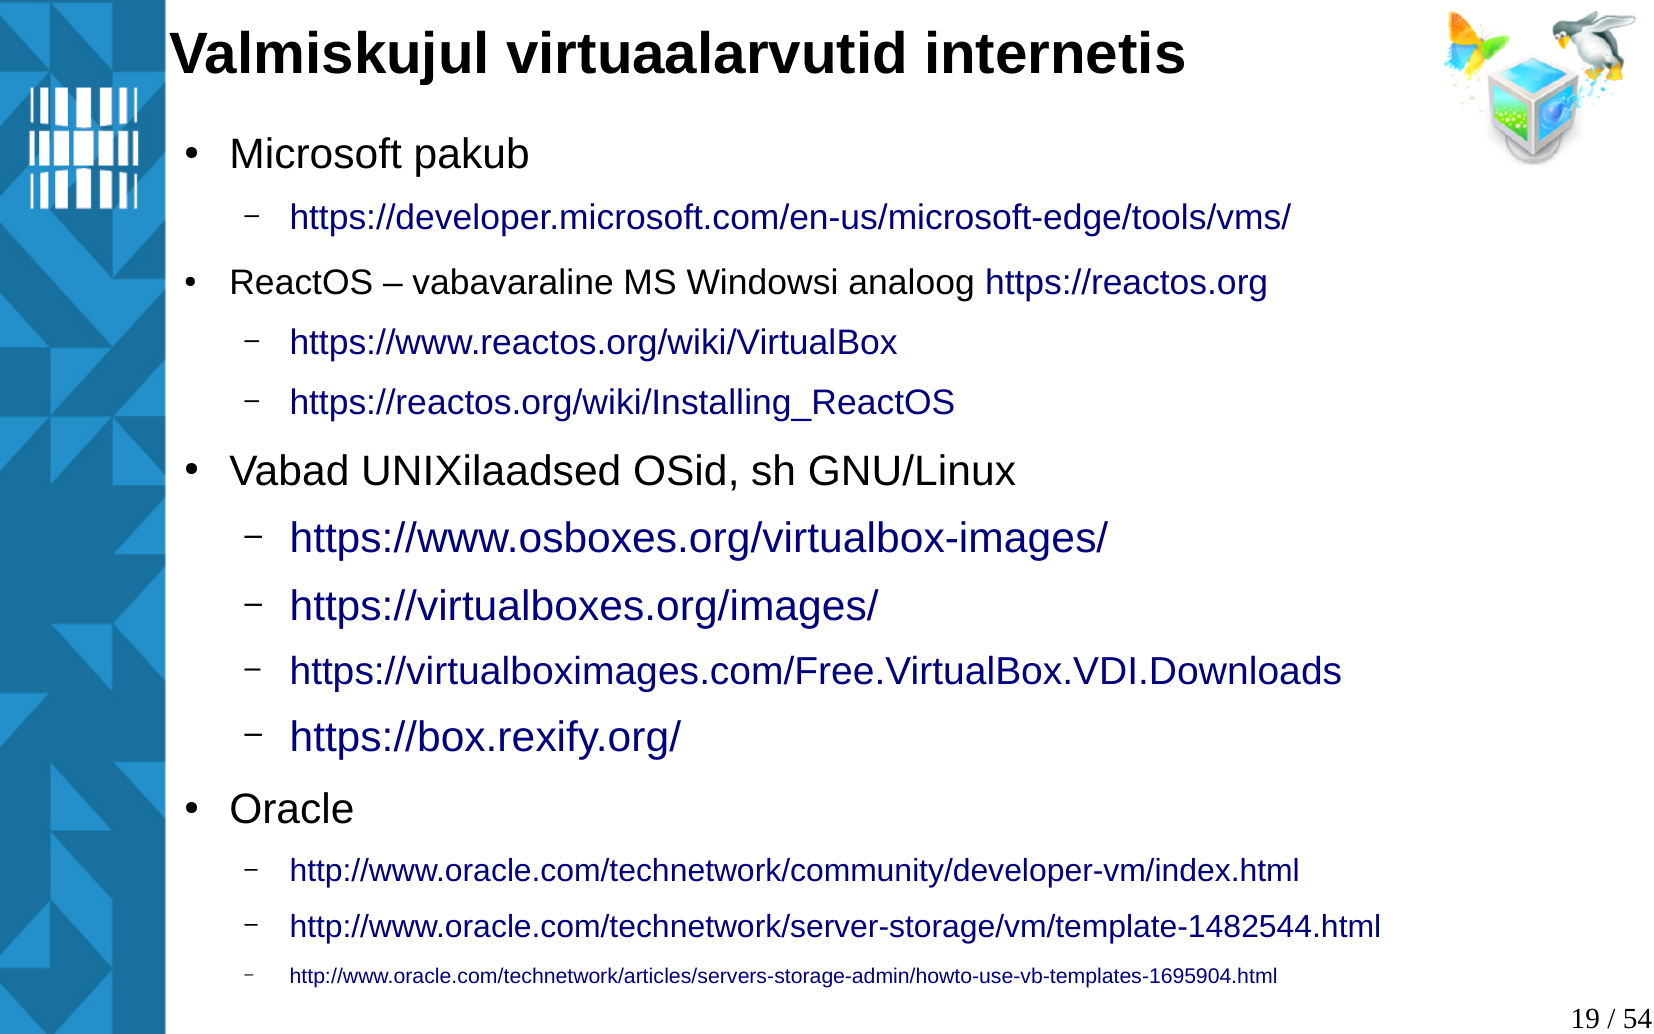

# Valmiskujul virtuaalarvutid internetis
Microsoft pakub
https://developer.microsoft.com/en-us/microsoft-edge/tools/vms/
ReactOS – vabavaraline MS Windowsi analoog https://reactos.org
https://www.reactos.org/wiki/VirtualBox
https://reactos.org/wiki/Installing_ReactOS
Vabad UNIXilaadsed OSid, sh GNU/Linux
https://www.osboxes.org/virtualbox-images/
https://virtualboxes.org/images/
https://virtualboximages.com/Free.VirtualBox.VDI.Downloads
https://box.rexify.org/
Oracle
http://www.oracle.com/technetwork/community/developer-vm/index.html
http://www.oracle.com/technetwork/server-storage/vm/template-1482544.html
http://www.oracle.com/technetwork/articles/servers-storage-admin/howto-use-vb-templates-1695904.html
19